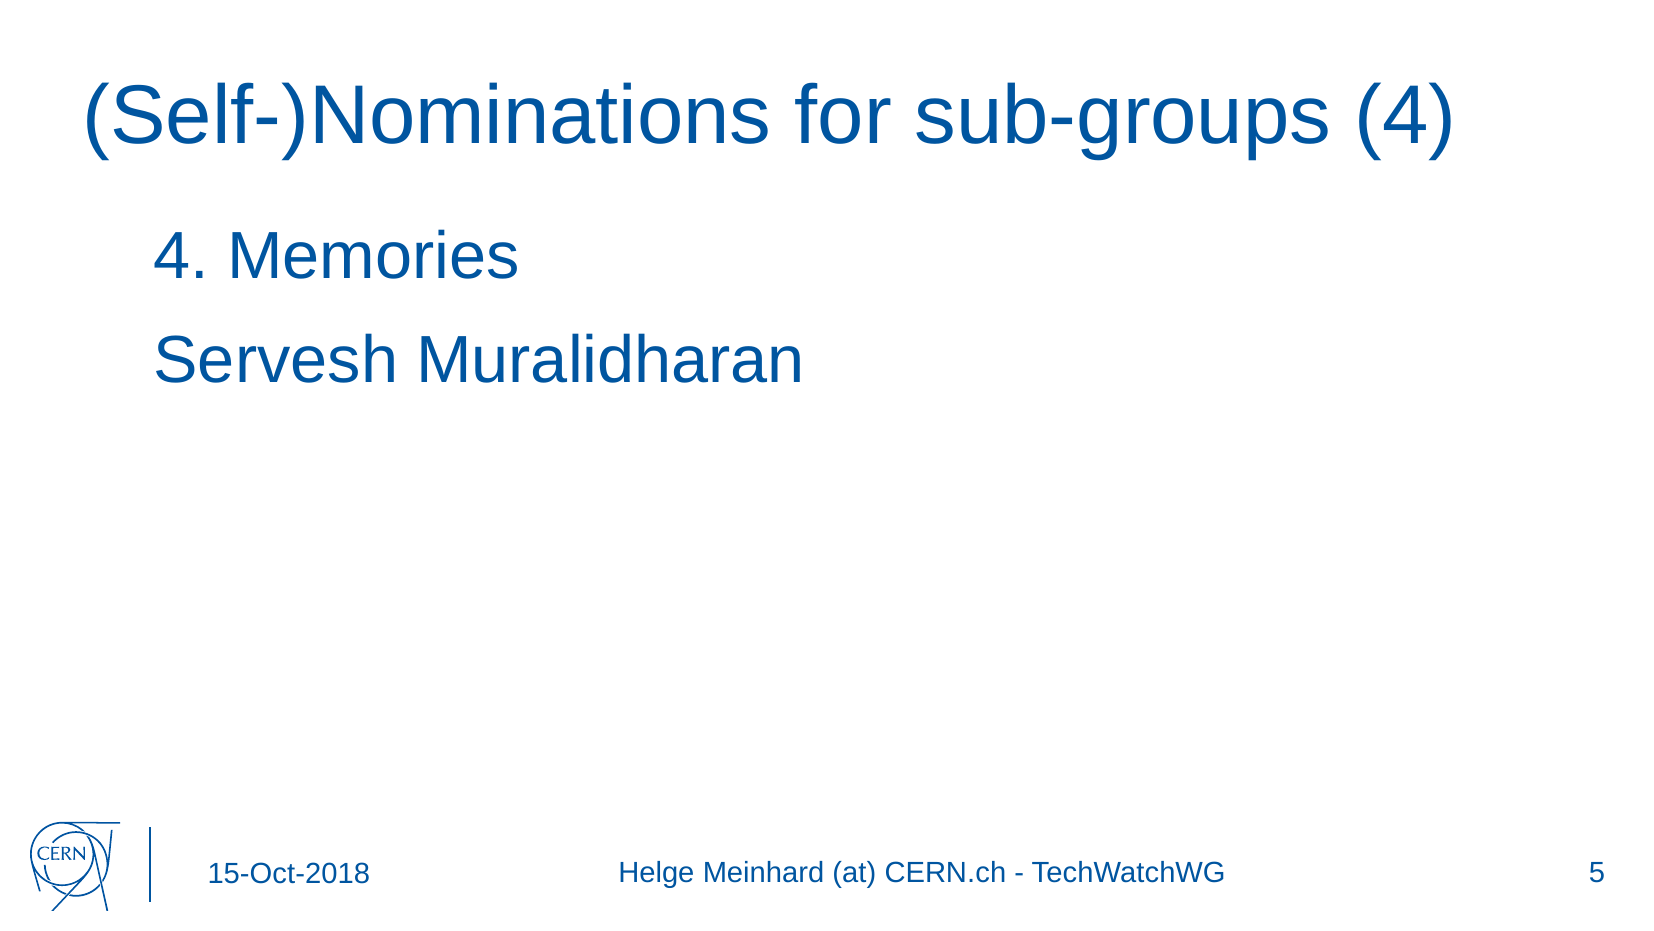

# (Self-)Nominations for sub-groups (4)
4. Memories
Servesh Muralidharan
Helge Meinhard (at) CERN.ch - TechWatchWG
5
15-Oct-2018